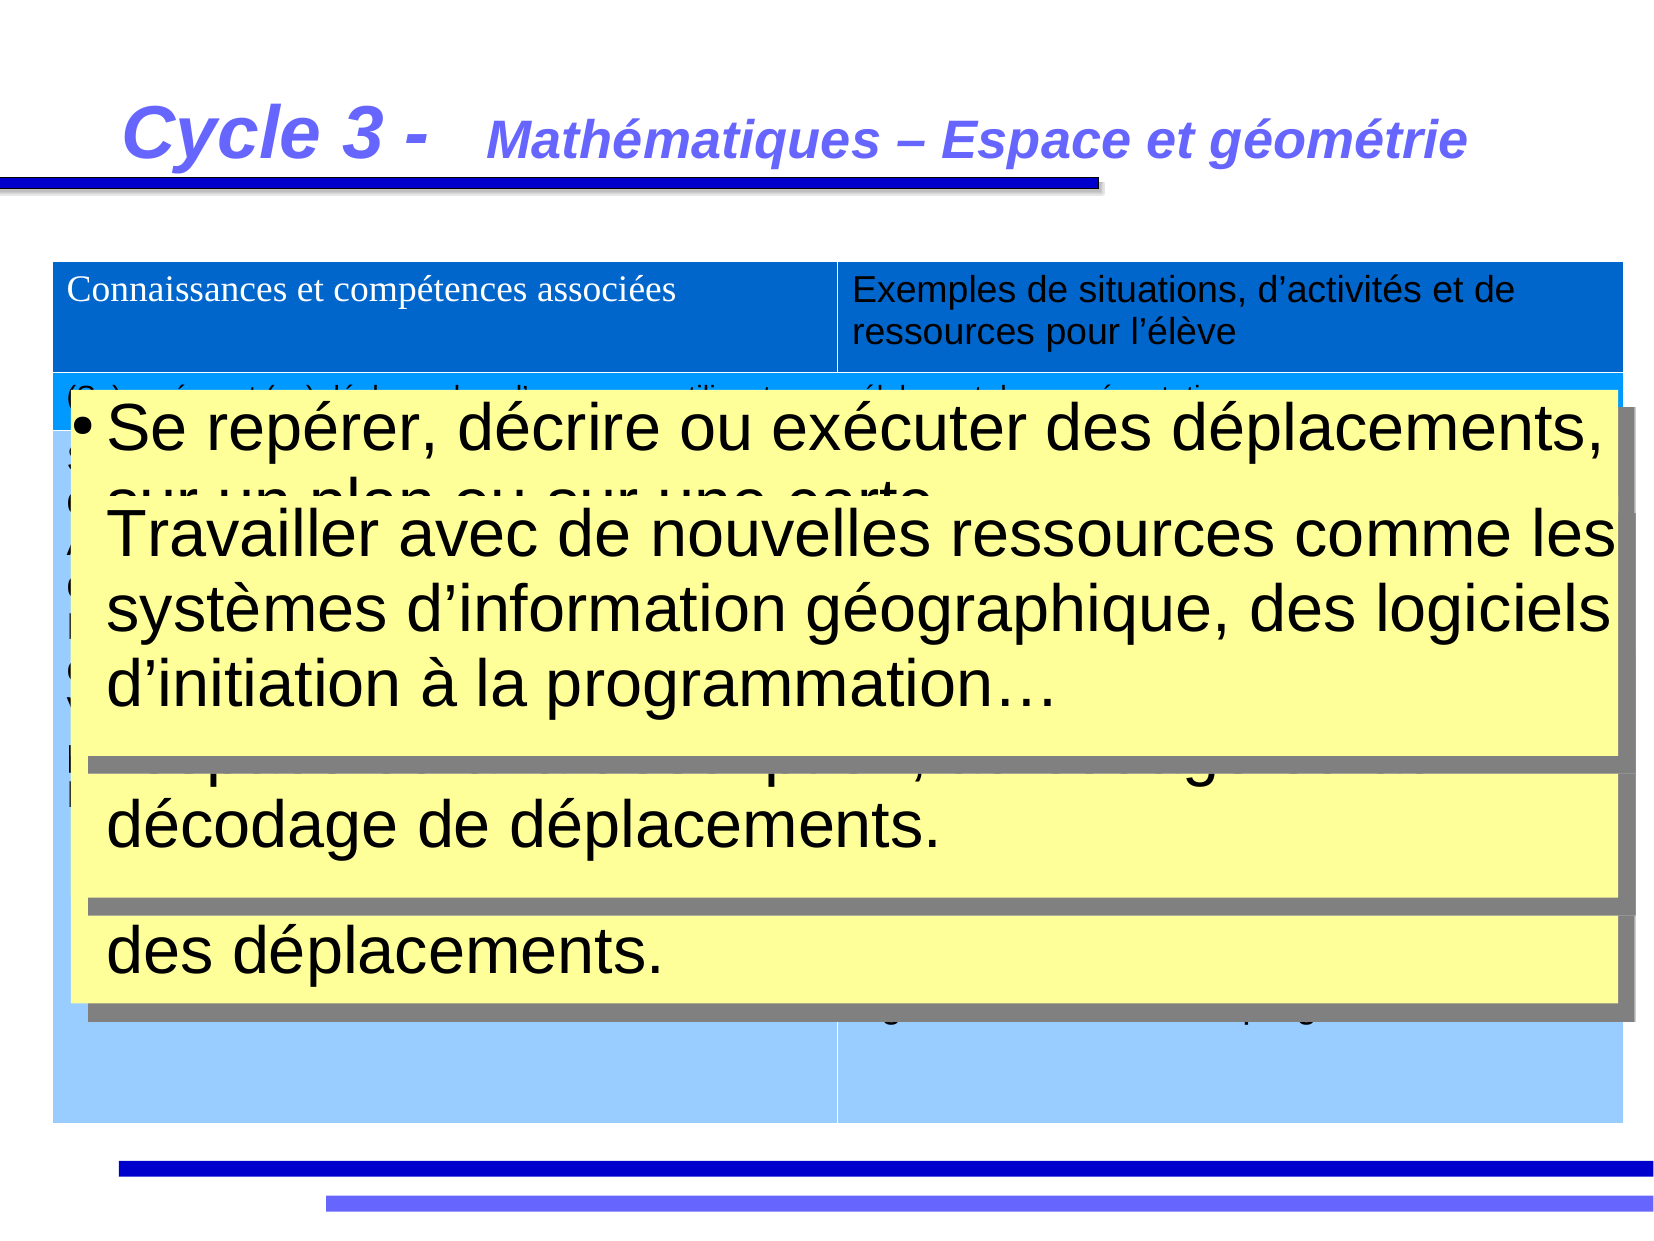

# Cycle 3 - Mathématiques – Espace et géométrie
| Connaissances et compétences associées | Exemples de situations, d’activités et de ressources pour l’élève |
| --- | --- |
| (Se) repérer et (se) déplacer dans l’espace en utilisant ou en élaborant des représentations | |
| Se repérer, décrire ou exécuter des déplacements, sur un plan ou sur une carte. Accomplir, décrire, coder des déplacements dans des espaces familiers. Programmer les déplacements d’un robot ou ceux d’un personnage sur un écran. Vocabulaire permettant de définir des positions et des déplacements. Divers modes de représentation de l’espace. | Situations donnant lieu à des repérages dans l’espace ou à la description, au codage ou au décodage de déplacements. Travailler : - dans des espaces de travail de tailles différentes (la feuille de papier, la cour de récréation, le quartier, la ville, etc.) ; - à partir de plans schématiques (par exemple, chercher l’itinéraire le plus court ou demandant le moins de correspondances sur un plan de métro ou d’autobus) ; - avec de nouvelles ressources comme les systèmes d’information géographique, des logiciels d’initiation à la programmation… |
Se repérer, décrire ou exécuter des déplacements, sur un plan ou sur une carte.
Accomplir, décrire, coder des déplacements dans des espaces familiers
Programmer les déplacements d’un robot ou ceux d’un personnage sur un écran.
Vocabulaire permettant de définir des positions et des déplacements.
Travailler avec de nouvelles ressources comme les systèmes d’information géographique, des logiciels d’initiation à la programmation…
Situations donnant lieu à des repérages dans l’espace ou à la description, au codage ou au décodage de déplacements.